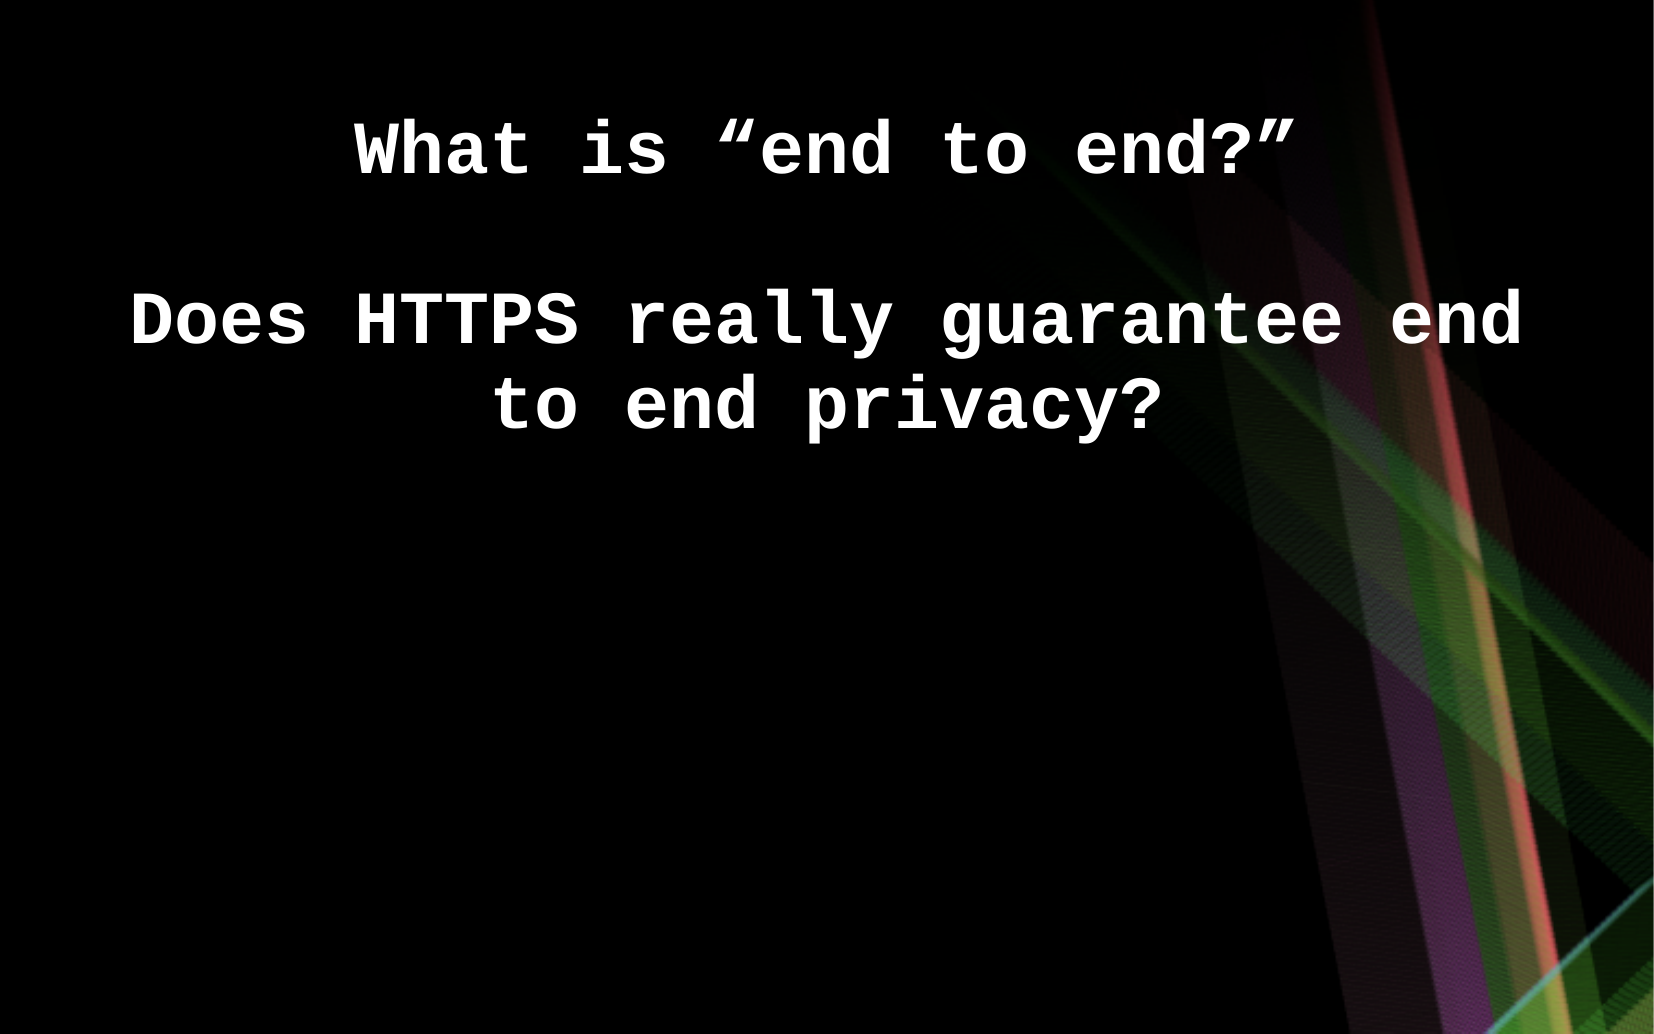

# What is “end to end?”
Does HTTPS really guarantee end to end privacy?